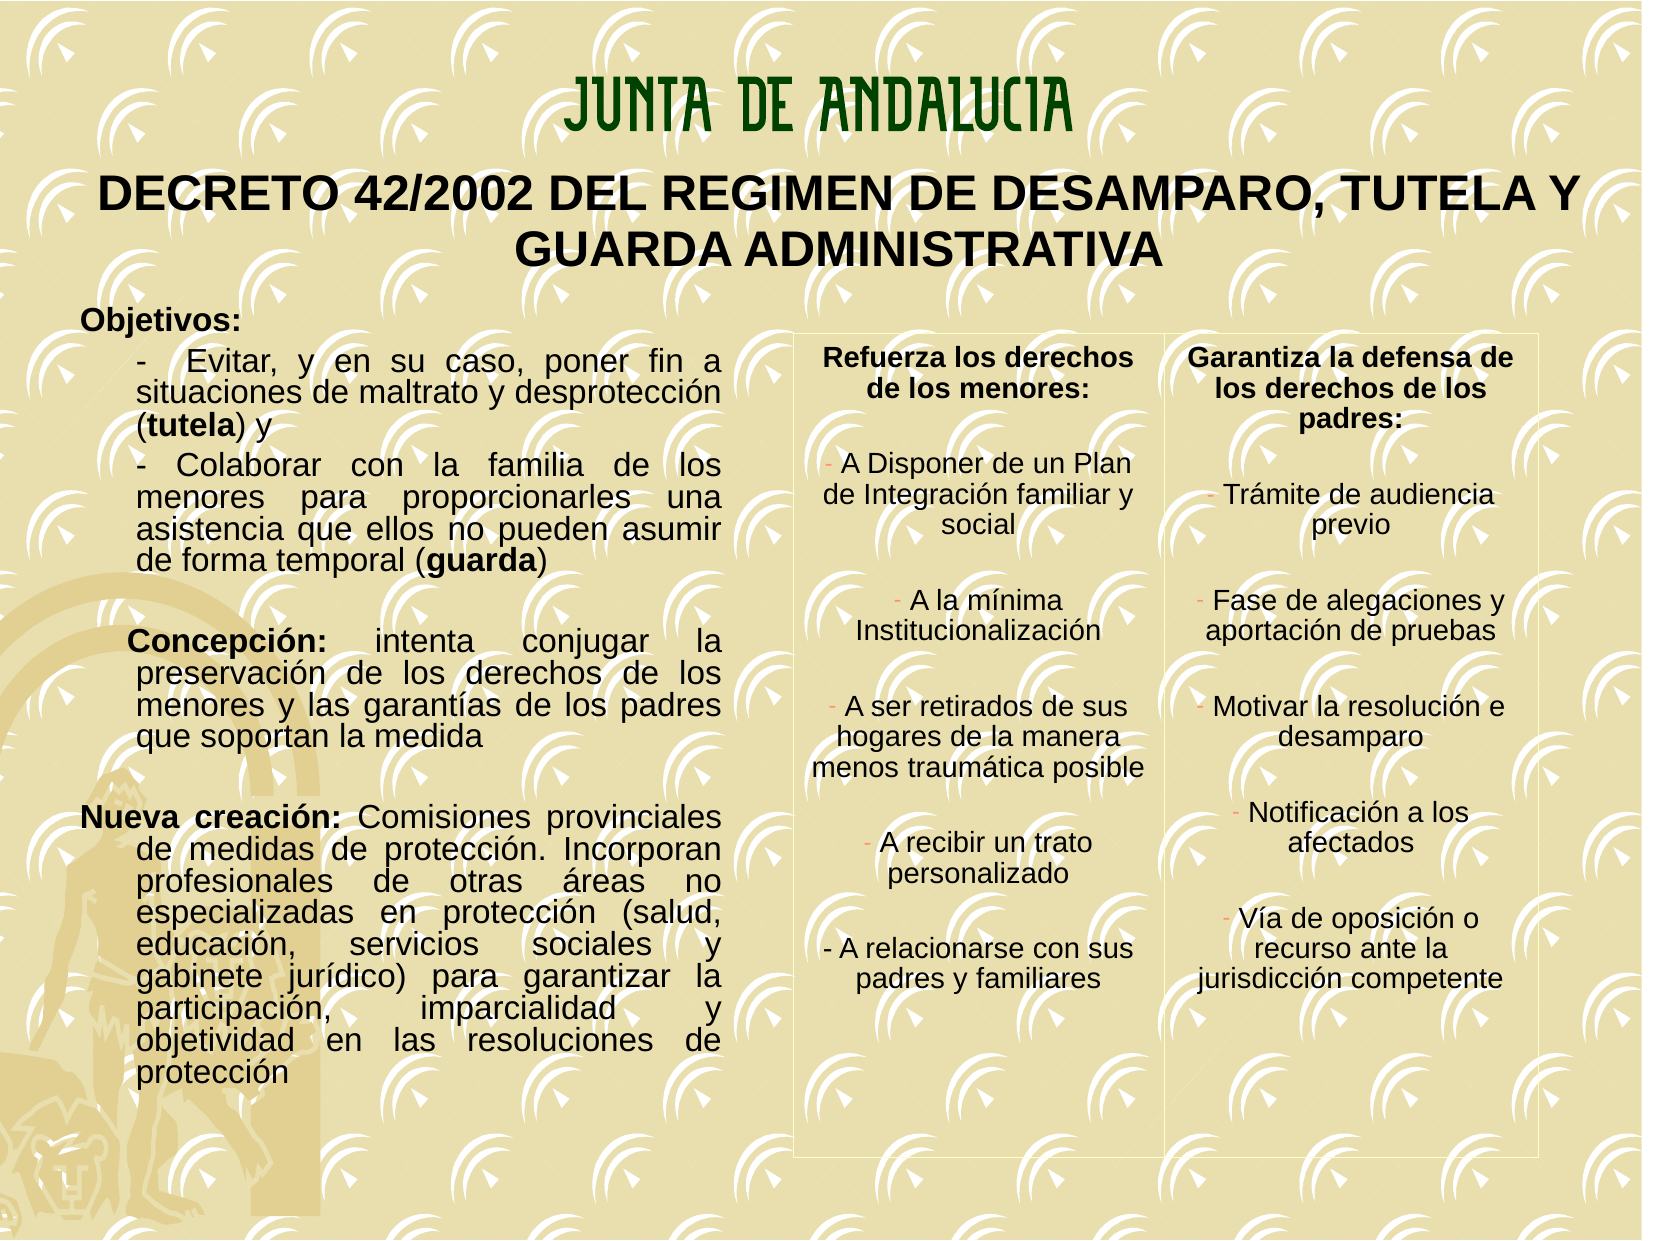

DECRETO 42/2002 DEL REGIMEN DE DESAMPARO, TUTELA Y GUARDA ADMINISTRATIVA
Objetivos:
	- Evitar, y en su caso, poner fin a situaciones de maltrato y desprotección (tutela) y
	- Colaborar con la familia de los menores para proporcionarles una asistencia que ellos no pueden asumir de forma temporal (guarda)
 Concepción: intenta conjugar la preservación de los derechos de los menores y las garantías de los padres que soportan la medida
Nueva creación: Comisiones provinciales de medidas de protección. Incorporan profesionales de otras áreas no especializadas en protección (salud, educación, servicios sociales y gabinete jurídico) para garantizar la participación, imparcialidad y objetividad en las resoluciones de protección
#
| Refuerza los derechos de los menores: A Disponer de un Plan de Integración familiar y social A la mínima Institucionalización A ser retirados de sus hogares de la manera menos traumática posible A recibir un trato personalizado - A relacionarse con sus padres y familiares | Garantiza la defensa de los derechos de los padres: Trámite de audiencia previo Fase de alegaciones y aportación de pruebas Motivar la resolución e desamparo Notificación a los afectados Vía de oposición o recurso ante la jurisdicción competente |
| --- | --- |